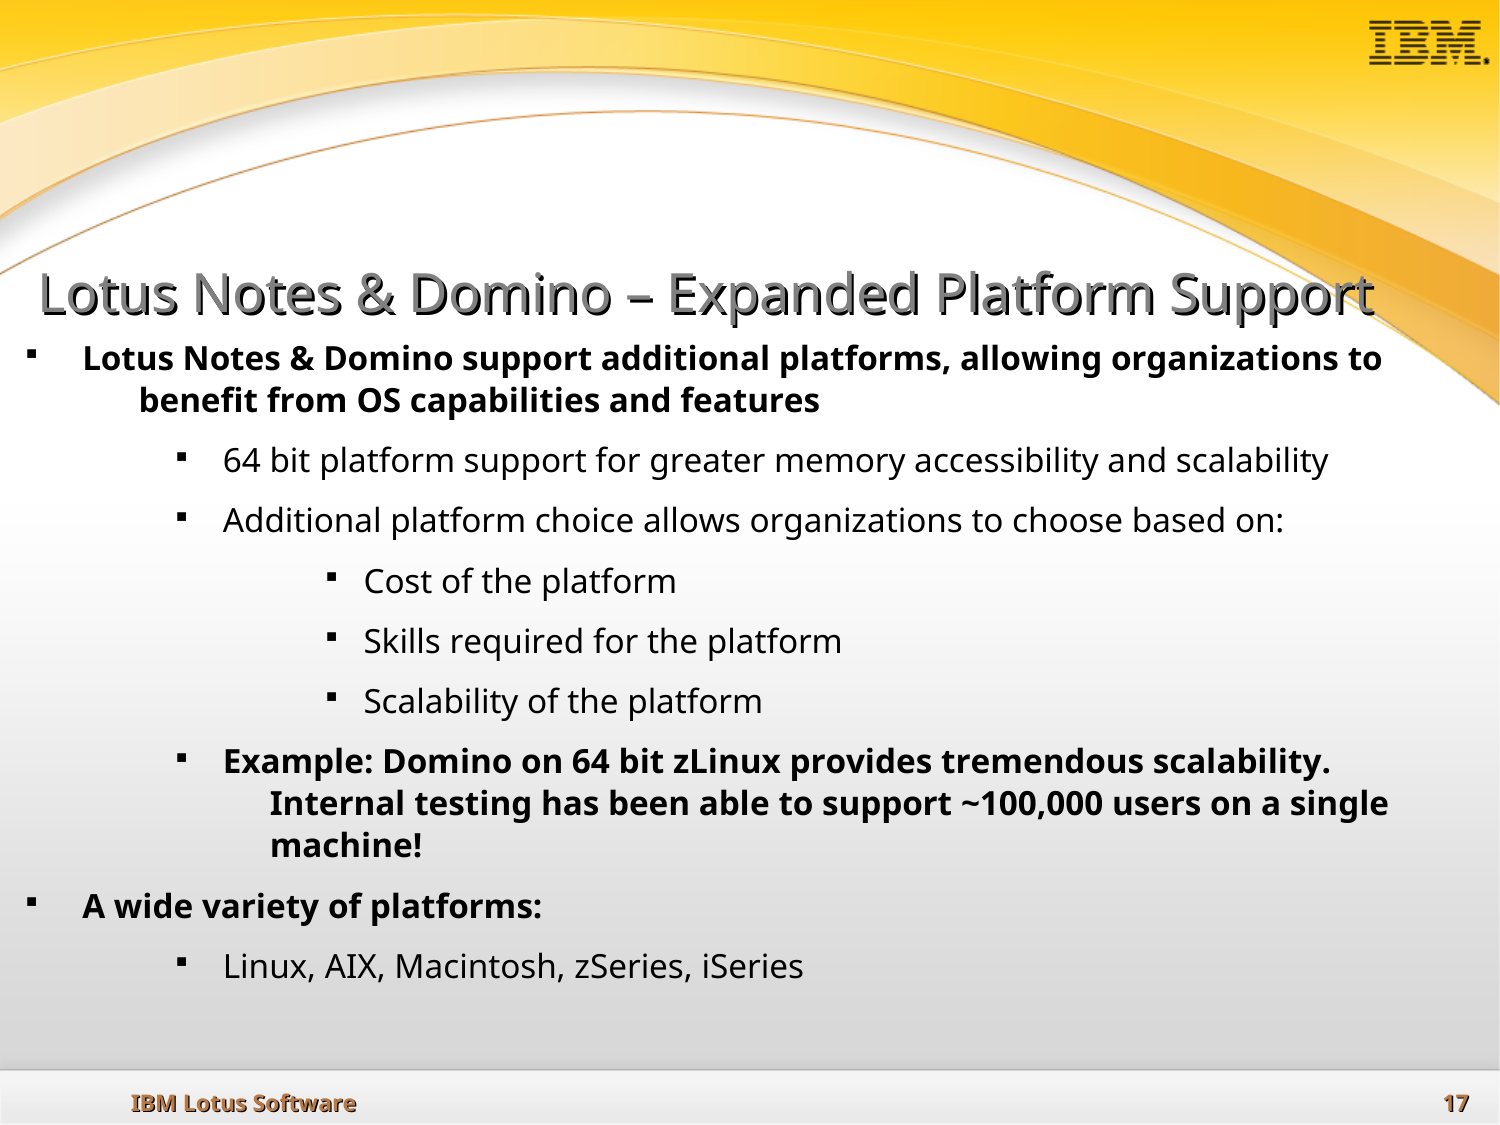

# Lotus Notes & Domino – Expanded Platform Support
Lotus Notes & Domino support additional platforms, allowing organizations to benefit from OS capabilities and features
64 bit platform support for greater memory accessibility and scalability
Additional platform choice allows organizations to choose based on:
Cost of the platform
Skills required for the platform
Scalability of the platform
Example: Domino on 64 bit zLinux provides tremendous scalability. Internal testing has been able to support ~100,000 users on a single machine!
A wide variety of platforms:
Linux, AIX, Macintosh, zSeries, iSeries
IBM Lotus Software
17